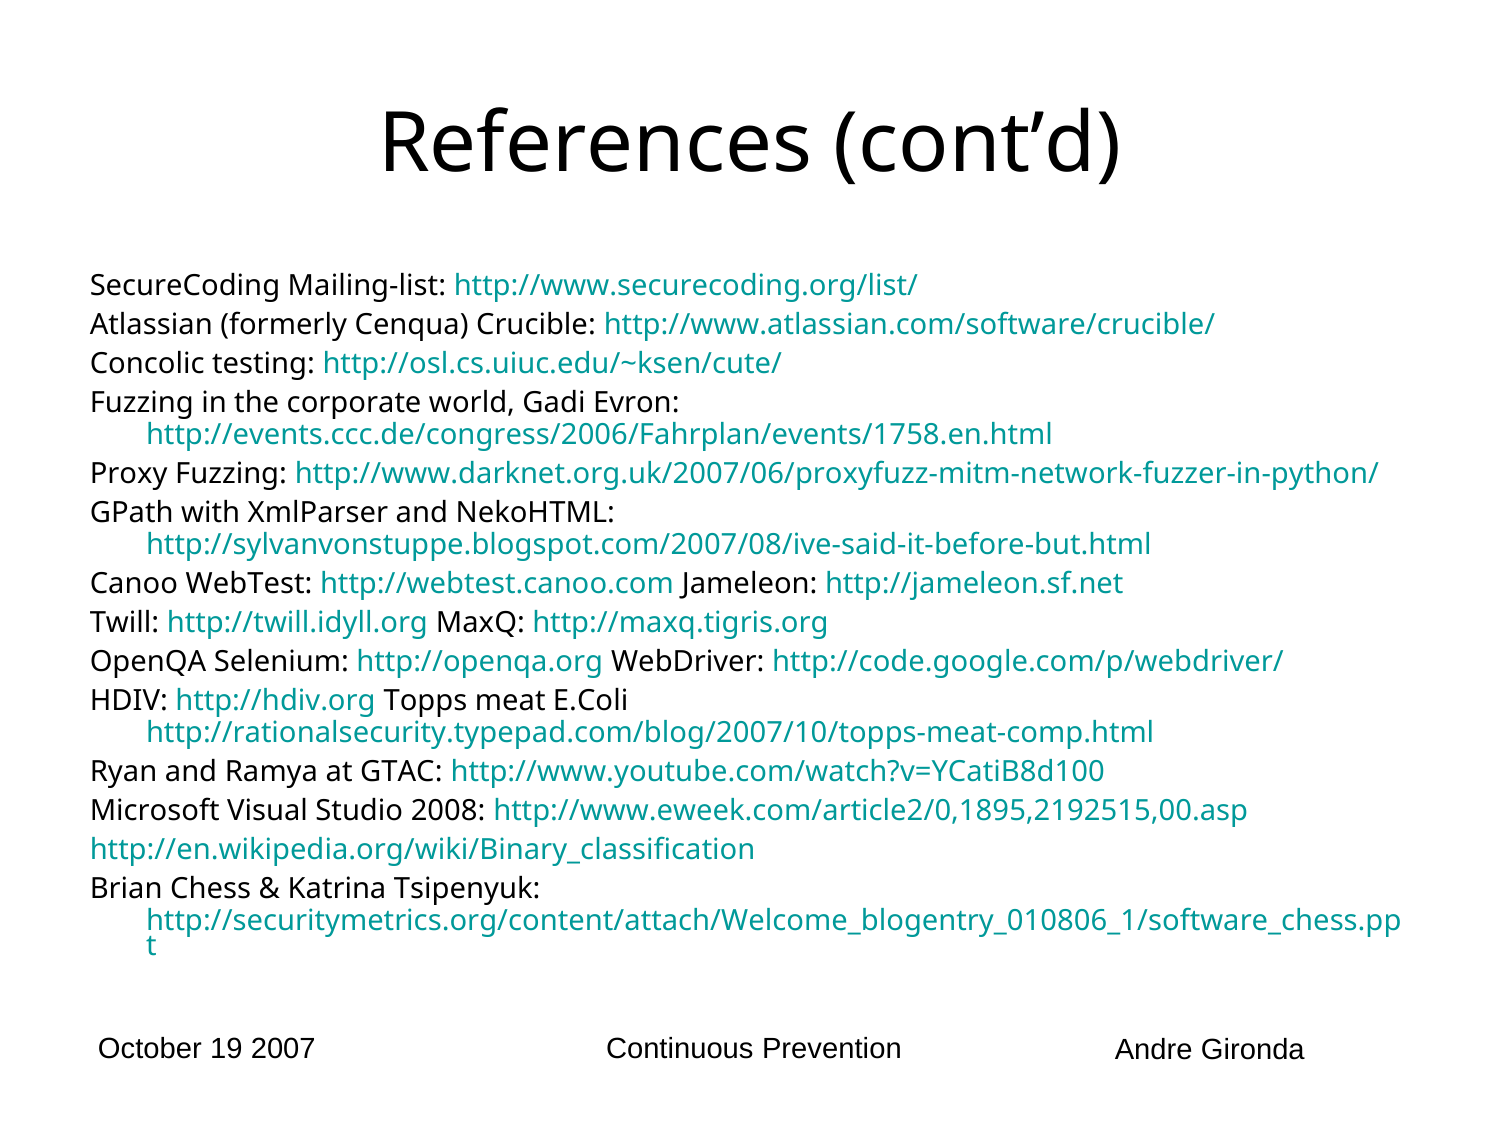

# References (cont’d)
SecureCoding Mailing-list: http://www.securecoding.org/list/
Atlassian (formerly Cenqua) Crucible: http://www.atlassian.com/software/crucible/
Concolic testing: http://osl.cs.uiuc.edu/~ksen/cute/
Fuzzing in the corporate world, Gadi Evron: http://events.ccc.de/congress/2006/Fahrplan/events/1758.en.html
Proxy Fuzzing: http://www.darknet.org.uk/2007/06/proxyfuzz-mitm-network-fuzzer-in-python/
GPath with XmlParser and NekoHTML: http://sylvanvonstuppe.blogspot.com/2007/08/ive-said-it-before-but.html
Canoo WebTest: http://webtest.canoo.com Jameleon: http://jameleon.sf.net
Twill: http://twill.idyll.org MaxQ: http://maxq.tigris.org
OpenQA Selenium: http://openqa.org WebDriver: http://code.google.com/p/webdriver/
HDIV: http://hdiv.org Topps meat E.Coli http://rationalsecurity.typepad.com/blog/2007/10/topps-meat-comp.html
Ryan and Ramya at GTAC: http://www.youtube.com/watch?v=YCatiB8d100
Microsoft Visual Studio 2008: http://www.eweek.com/article2/0,1895,2192515,00.asp
http://en.wikipedia.org/wiki/Binary_classification
Brian Chess & Katrina Tsipenyuk: http://securitymetrics.org/content/attach/Welcome_blogentry_010806_1/software_chess.ppt